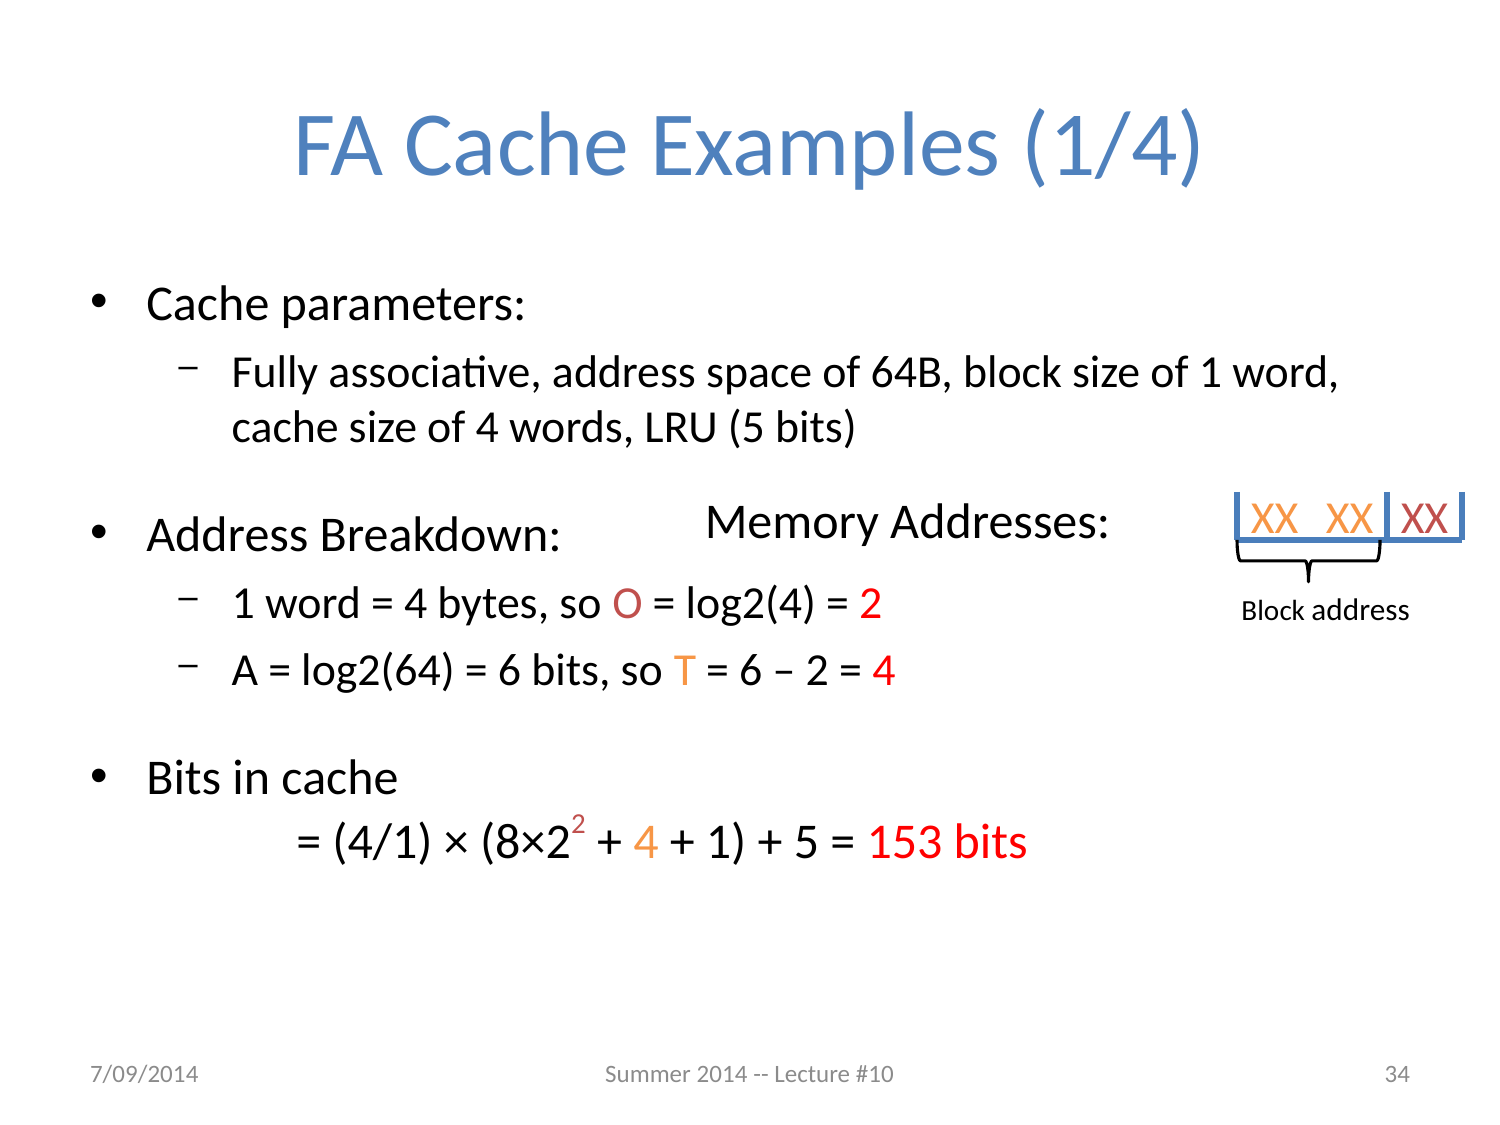

# FA Cache Examples (1/4)
Cache parameters:
Fully associative, address space of 64B, block size of 1 word, cache size of 4 words, LRU (5 bits)
Address Breakdown:
1 word = 4 bytes, so O = log2(4) = 2
A = log2(64) = 6 bits, so T = 6 – 2 = 4
Bits in cache
		= (4/1) × (8×22 + 4 + 1) + 5 = 153 bits
XX
XX
XX
Memory Addresses:
Block address
7/09/2014
Summer 2014 -- Lecture #10